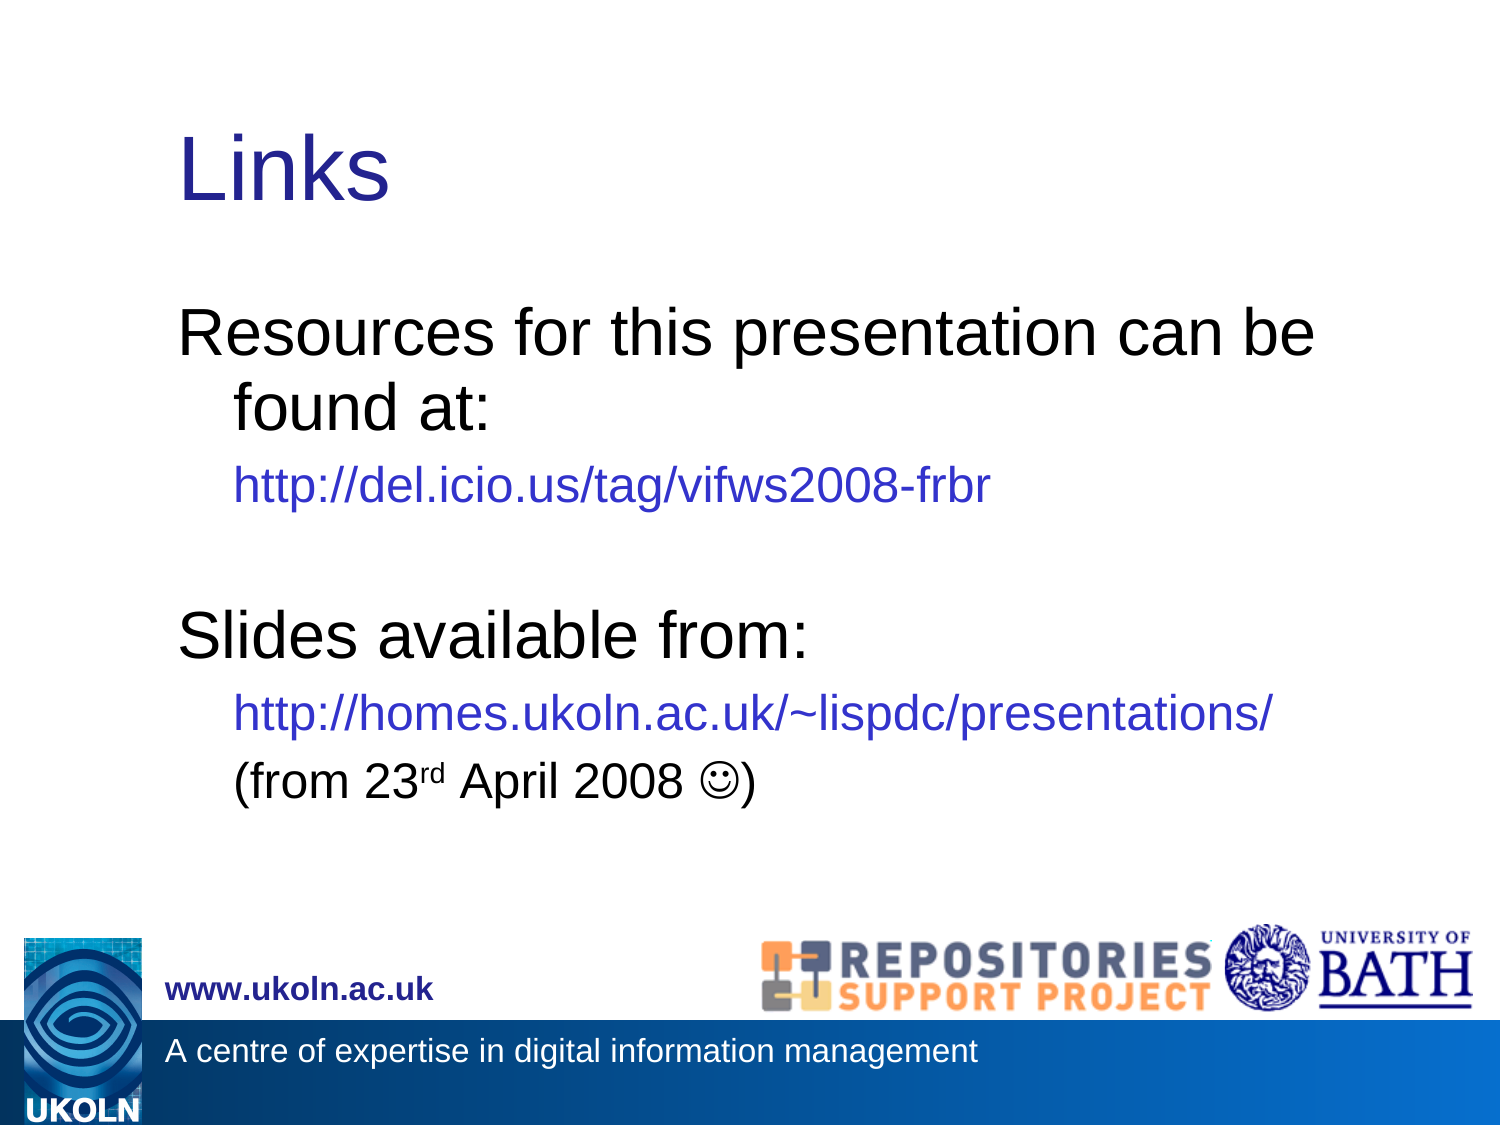

# Links
Resources for this presentation can be found at:
 http://del.icio.us/tag/vifws2008-frbr
Slides available from:
 http://homes.ukoln.ac.uk/~lispdc/presentations/
 (from 23rd April 2008 )